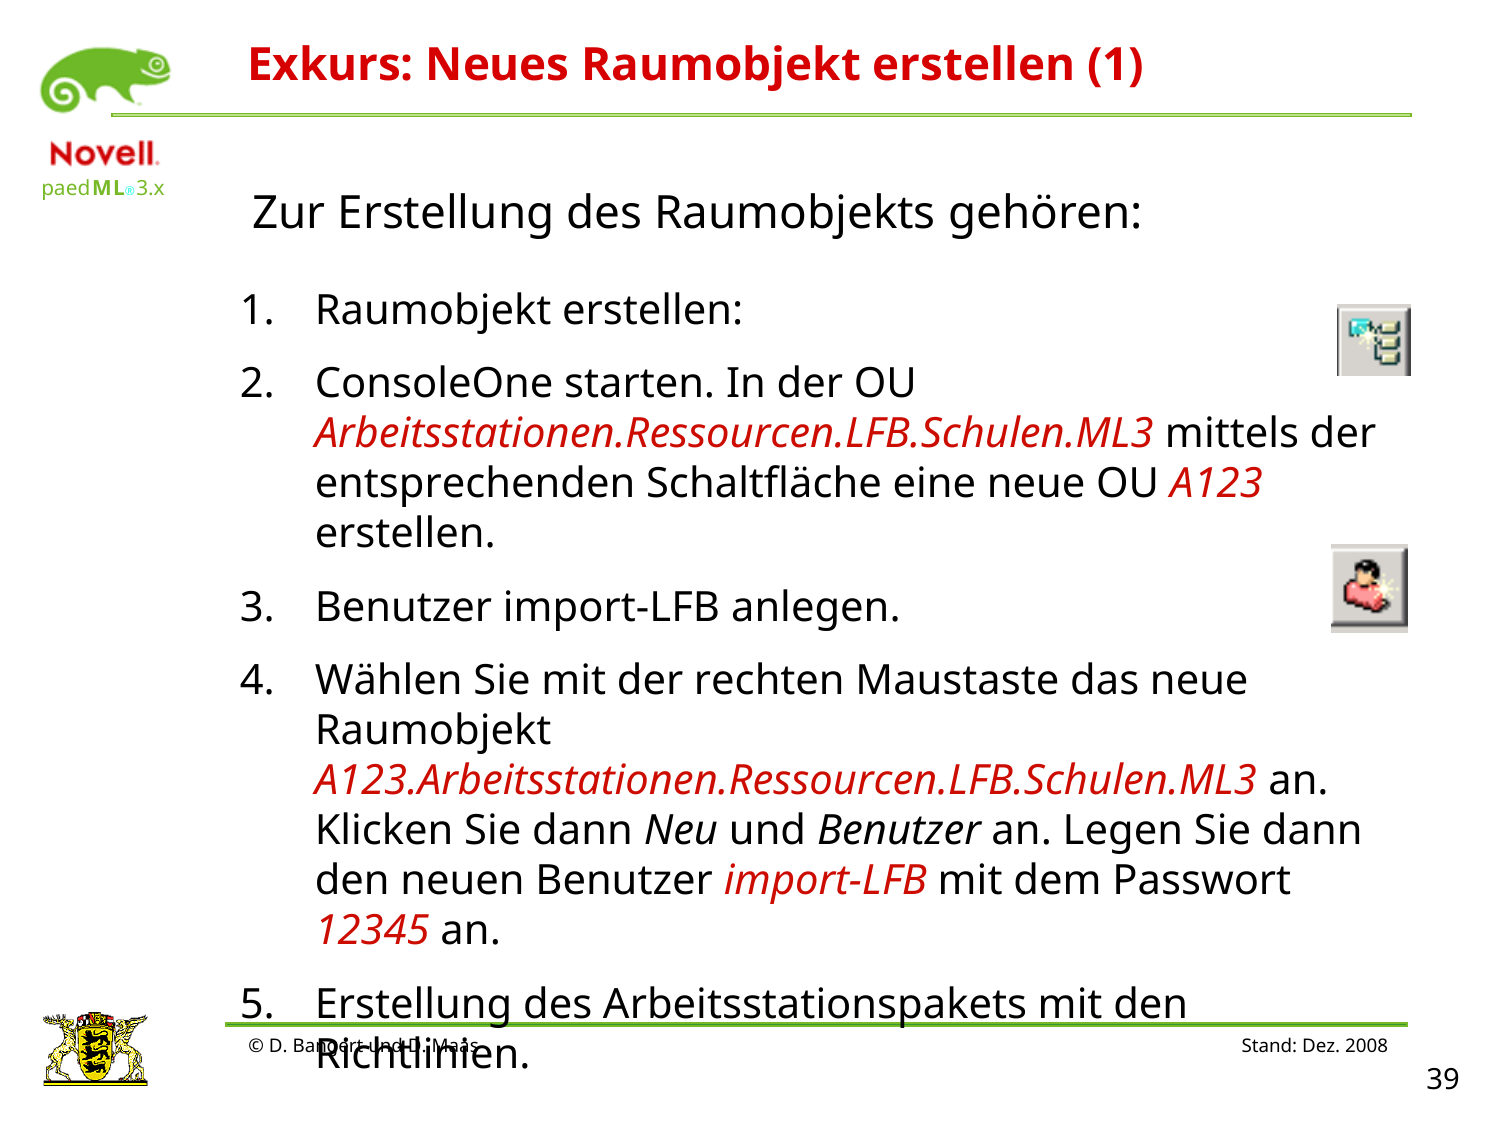

# Exkurs: Neues Raumobjekt erstellen (1)‏
Zur Erstellung des Raumobjekts gehören:
Raumobjekt erstellen:
ConsoleOne starten. In der OU
Arbeitsstationen.Ressourcen.LFB.Schulen.ML3 mittels der
entsprechenden Schaltfläche eine neue OU A123 erstellen.
Benutzer import-LFB anlegen.
Wählen Sie mit der rechten Maustaste das neue Raumobjekt A123.Arbeitsstationen.Ressourcen.LFB.Schulen.ML3 an. Klicken Sie dann Neu und Benutzer an. Legen Sie dann den neuen Benutzer import-LFB mit dem Passwort 12345 an.
Erstellung des Arbeitsstationspakets mit den Richtlinien.
© D. Bangert und D. Maas
Dez. 2008
39